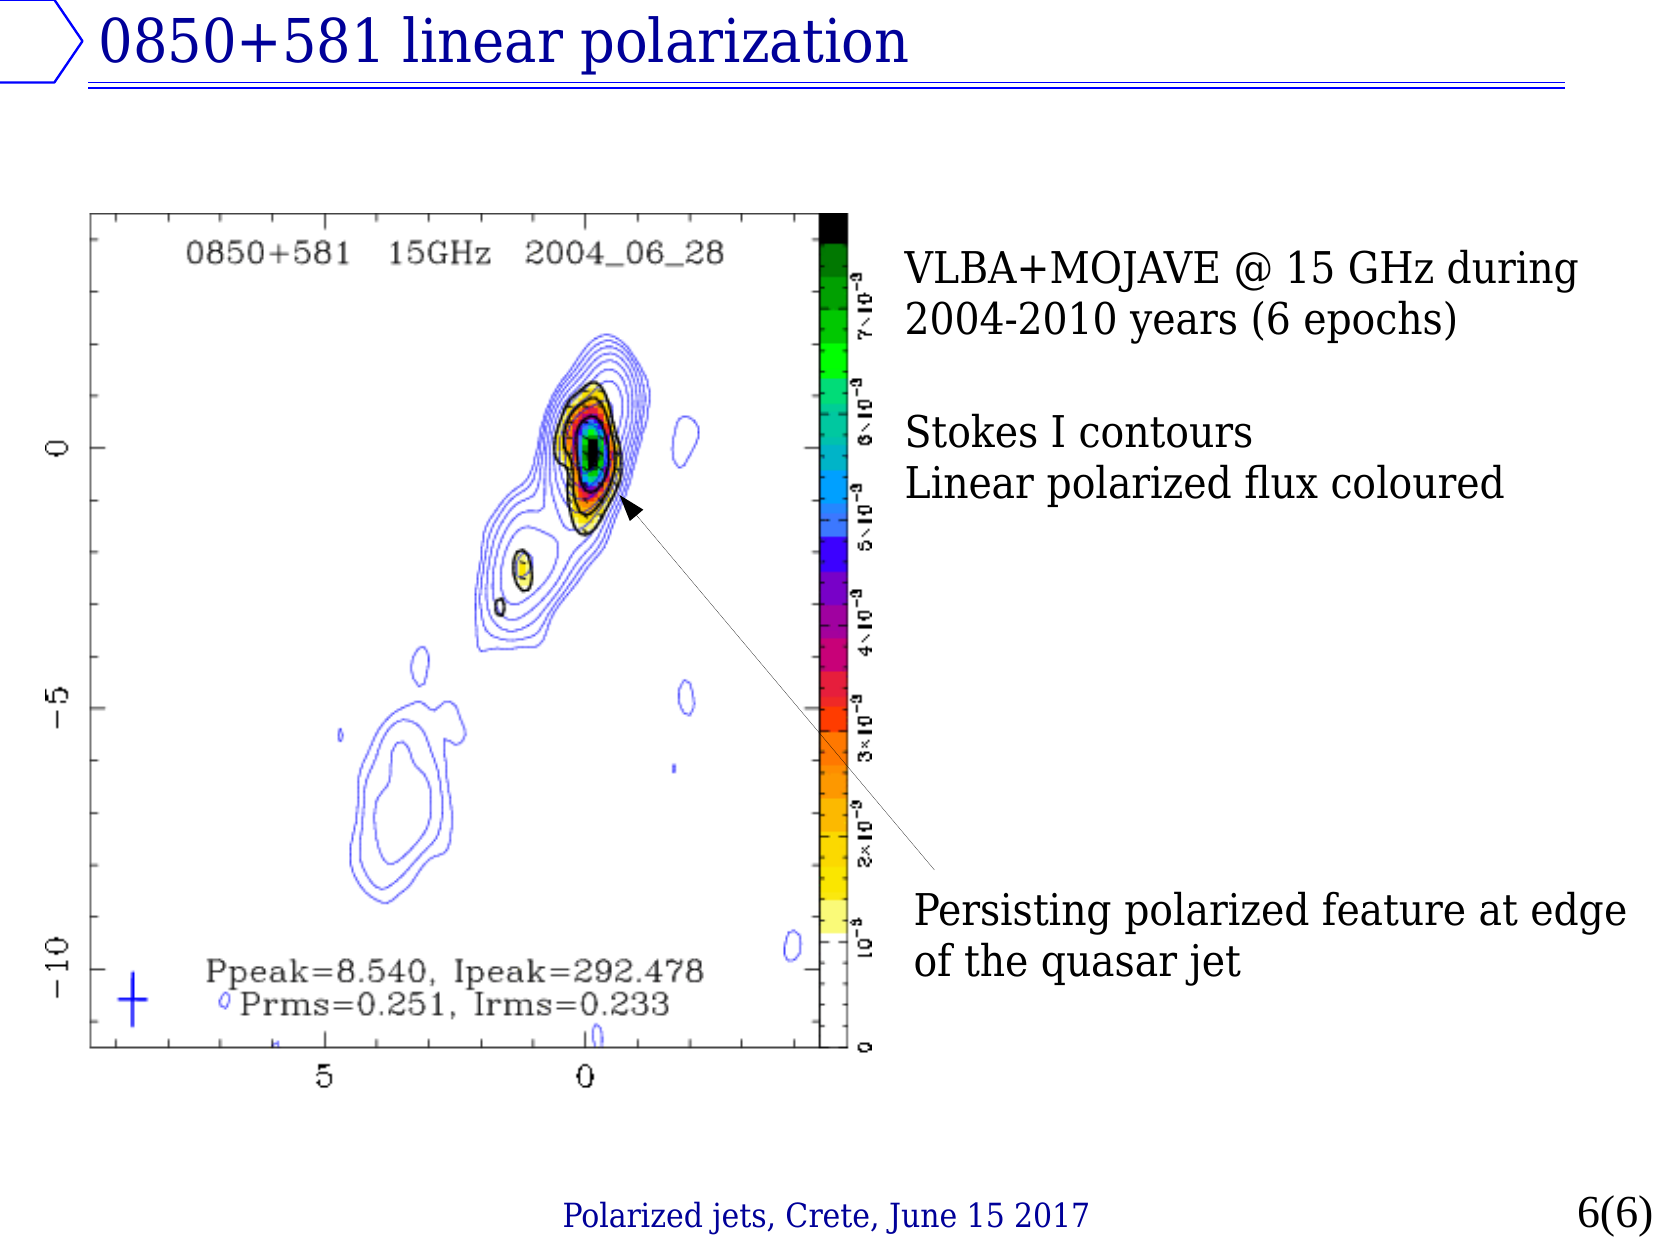

0850+581 linear polarization
VLBA+MOJAVE @ 15 GHz during 2004-2010 years (6 epochs)
Stokes I contours
Linear polarized flux coloured
Persisting polarized feature at edge of the quasar jet
# 6(6)
Polarized jets, Crete, June 15 2017